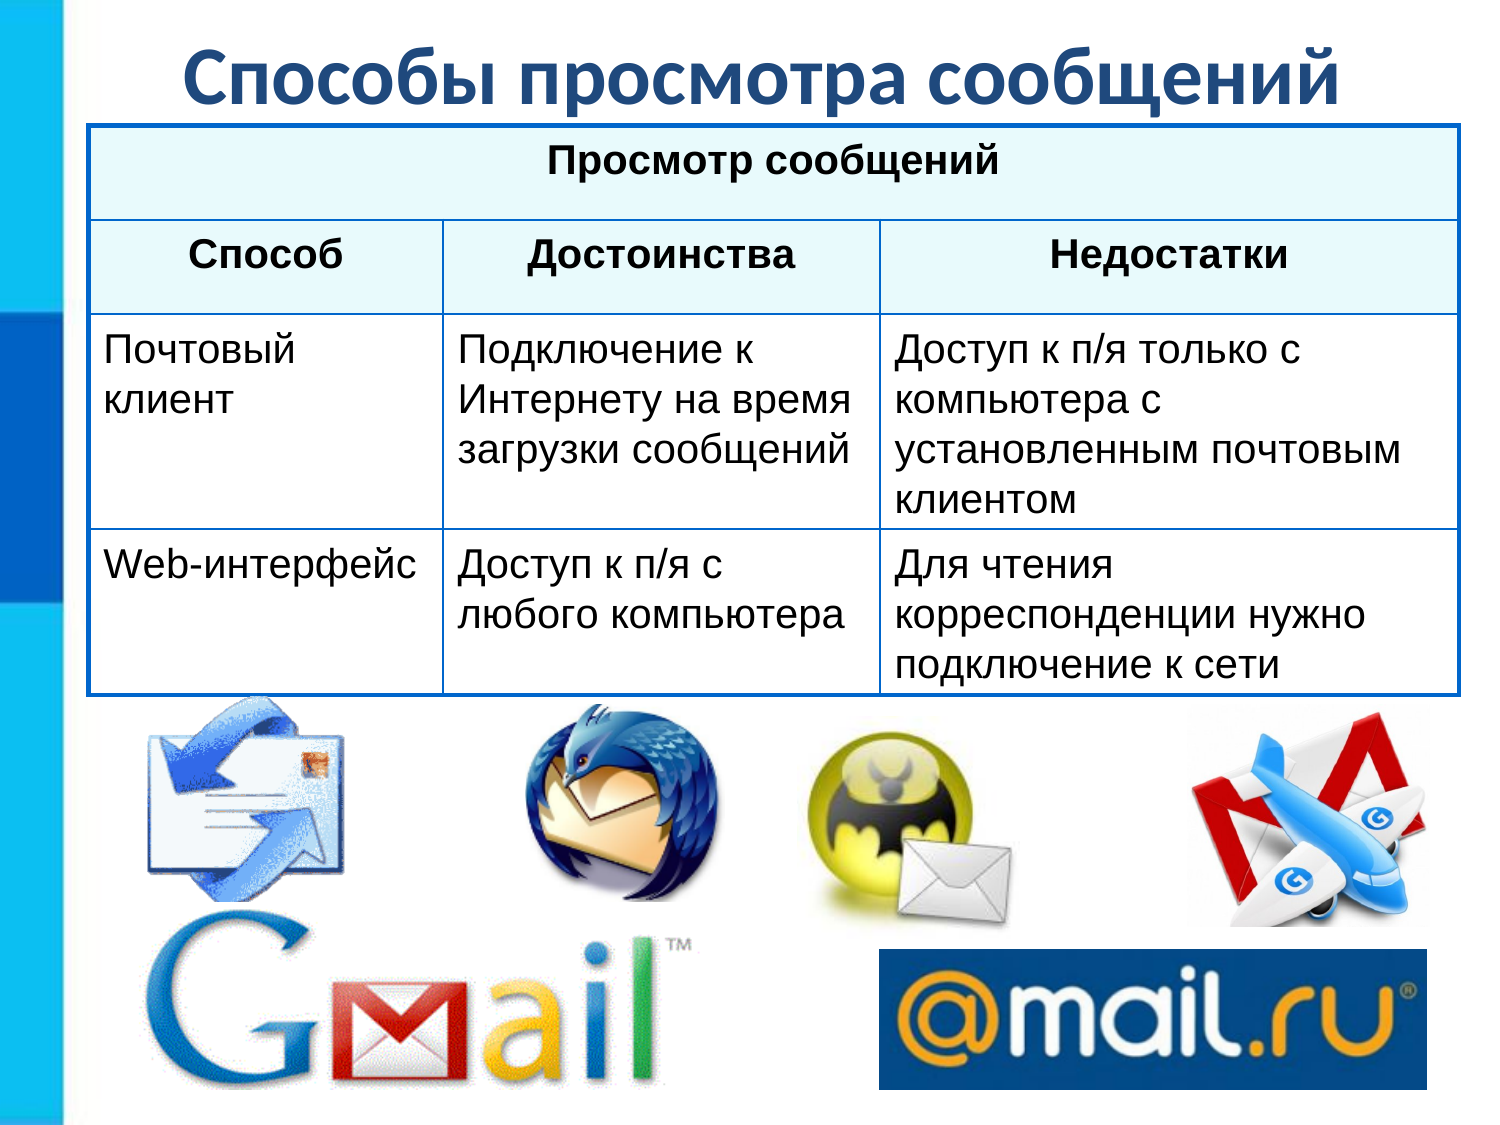

Способы просмотра сообщений
| Просмотр сообщений | | |
| --- | --- | --- |
| Способ | Достоинства | Недостатки |
| Почтовый клиент | Подключение к Интернету на время загрузки сообщений | Доступ к п/я только с компьютера с установленным почтовым клиентом |
| Web-интерфейс | Доступ к п/я с любого компьютера | Для чтения корреспонденции нужно подключение к сети |